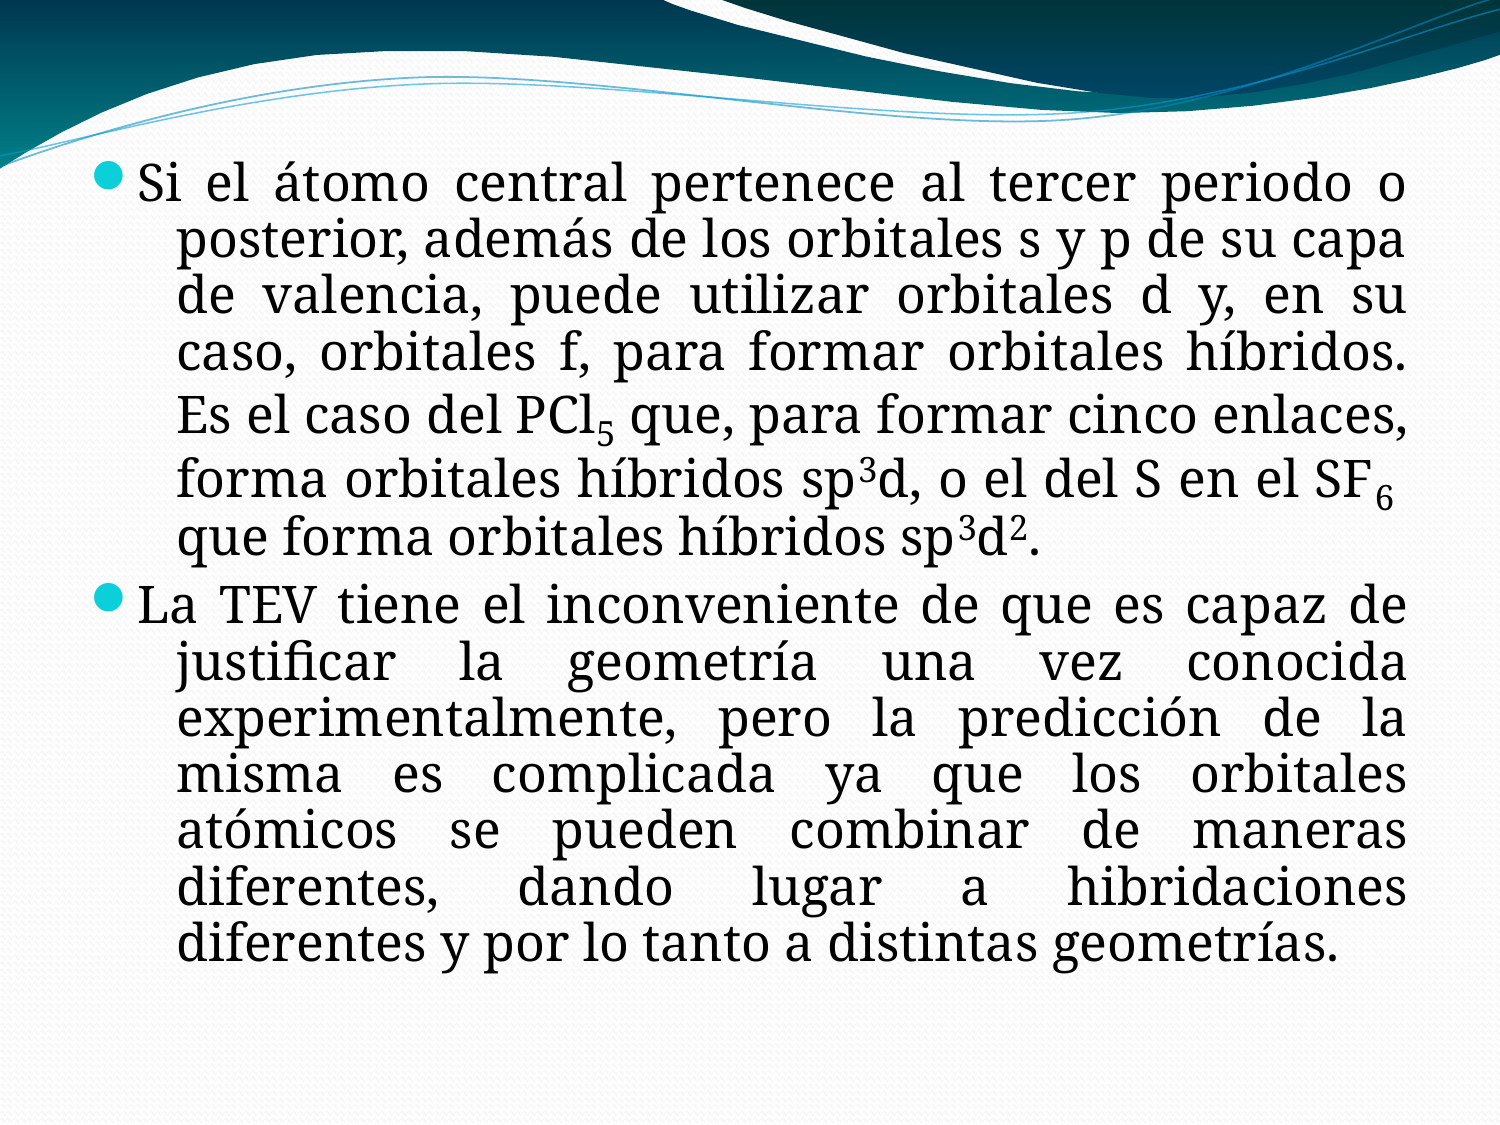

# Si el átomo central pertenece al tercer periodo o posterior, además de los orbitales s y p de su capa de valencia, puede utilizar orbitales d y, en su caso, orbitales f, para formar orbitales híbridos. Es el caso del PCl5 que, para formar cinco enlaces, forma orbitales híbridos sp3d, o el del S en el SF6 que forma orbitales híbridos sp3d2.
La TEV tiene el inconveniente de que es capaz de justificar la geometría una vez conocida experimentalmente, pero la predicción de la misma es complicada ya que los orbitales atómicos se pueden combinar de maneras diferentes, dando lugar a hibridaciones diferentes y por lo tanto a distintas geometrías.